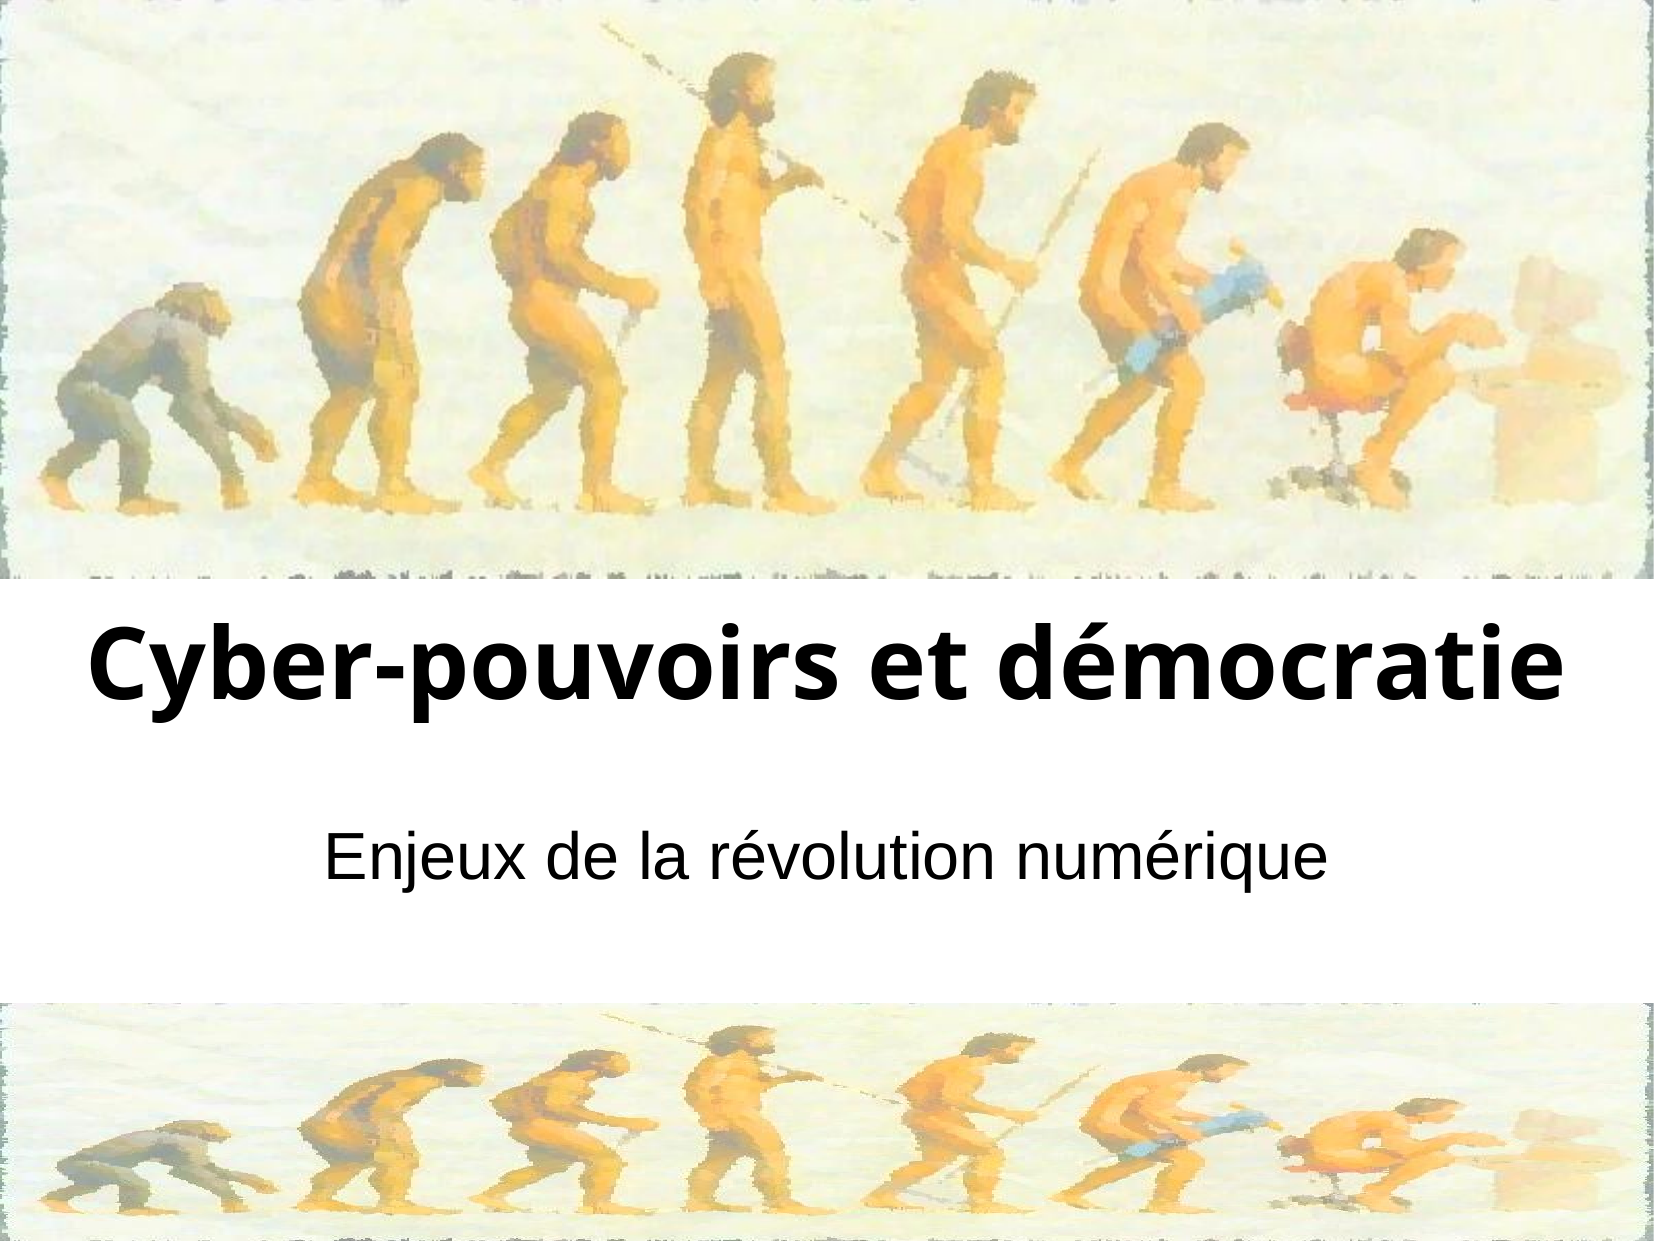

# Cyber-pouvoirs et démocratie
Enjeux de la révolution numérique